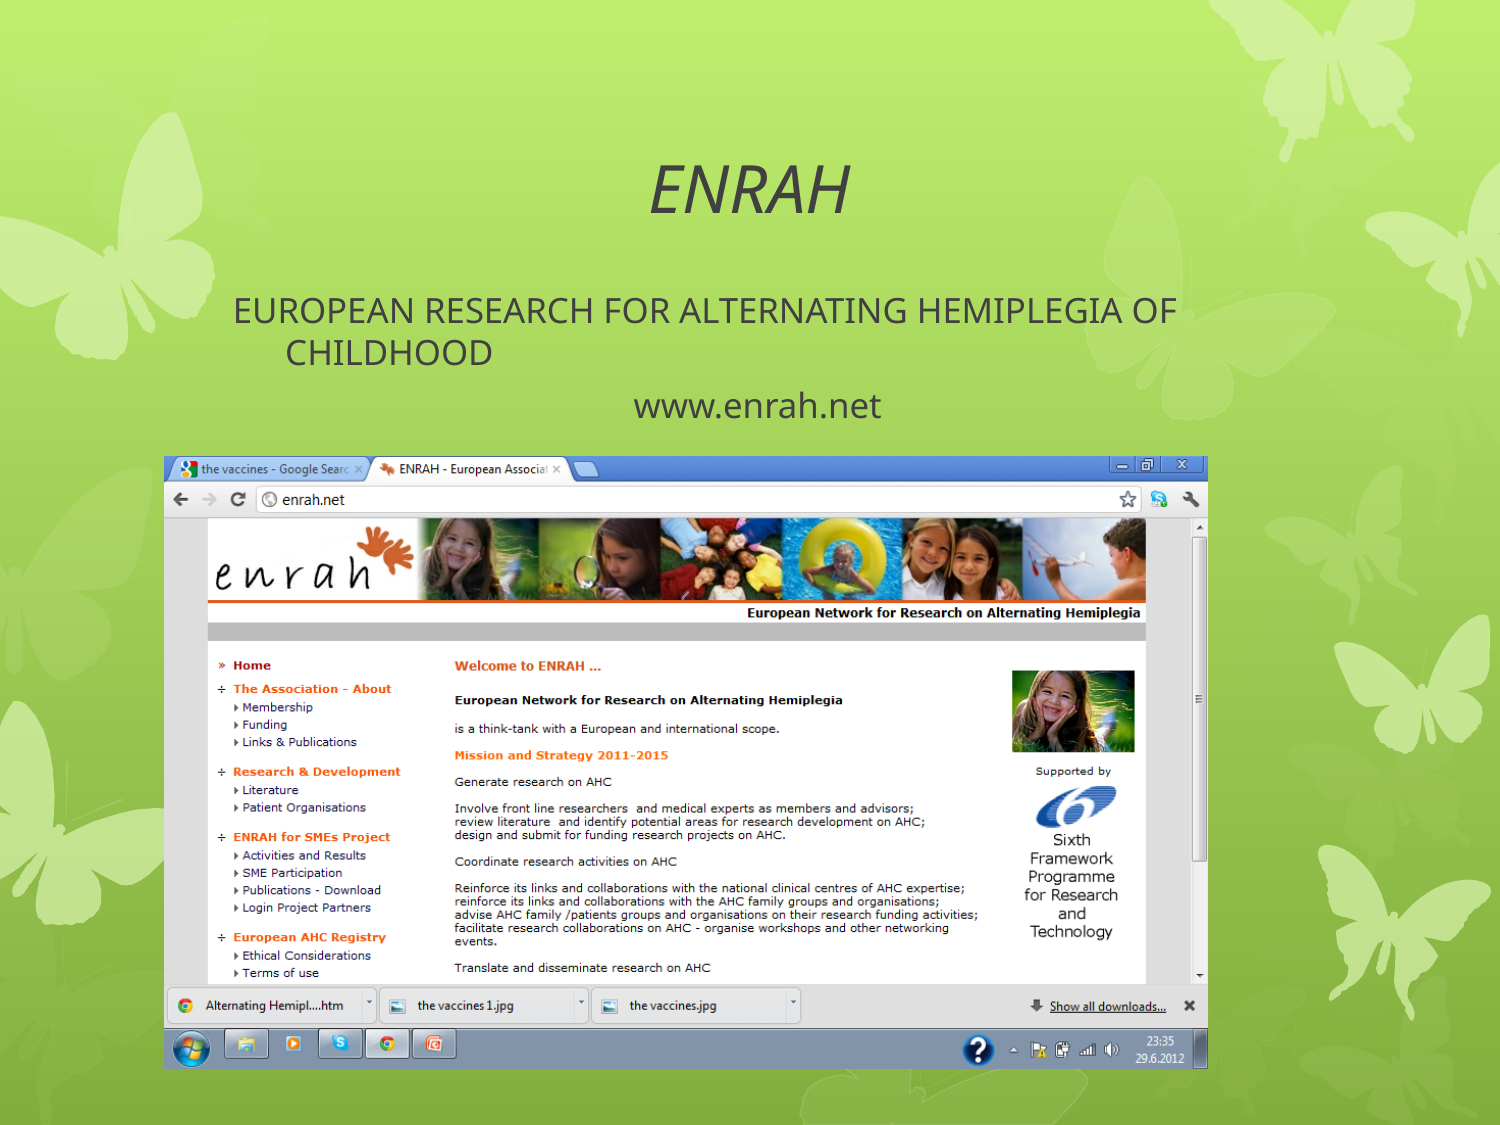

# ENRAH
EUROPEAN RESEARCH FOR ALTERNATING HEMIPLEGIA OF CHILDHOOD
www.enrah.net